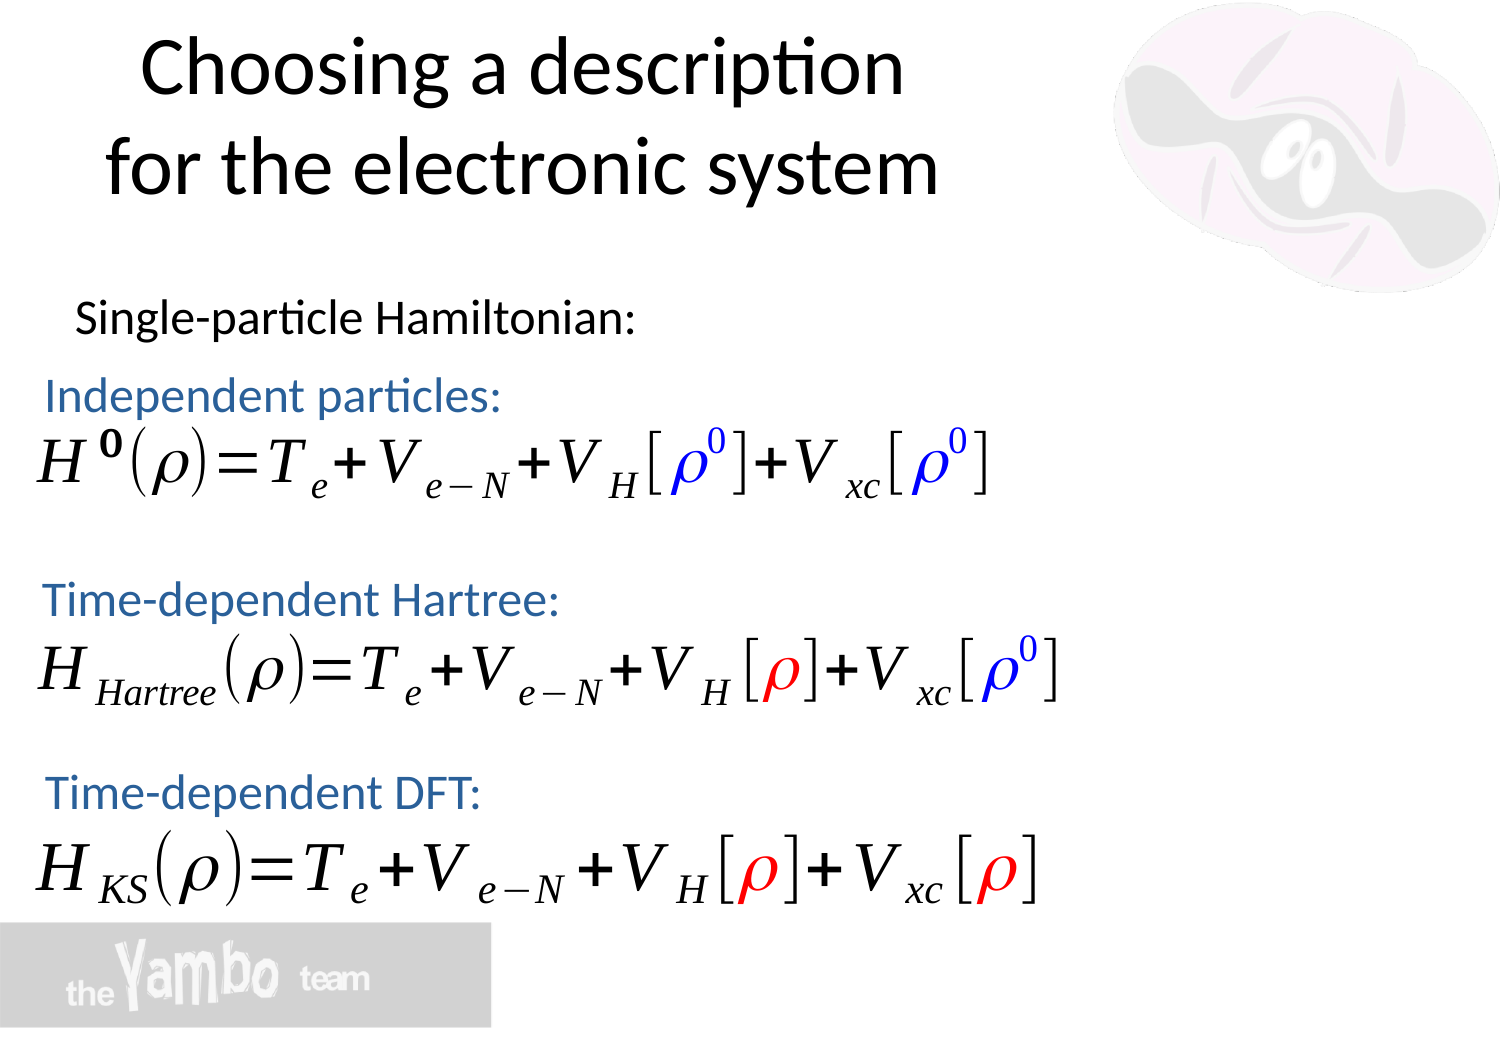

Choosing a description for the electronic system
Single-particle Hamiltonian:
Independent particles:
Time-dependent Hartree:
Time-dependent DFT: